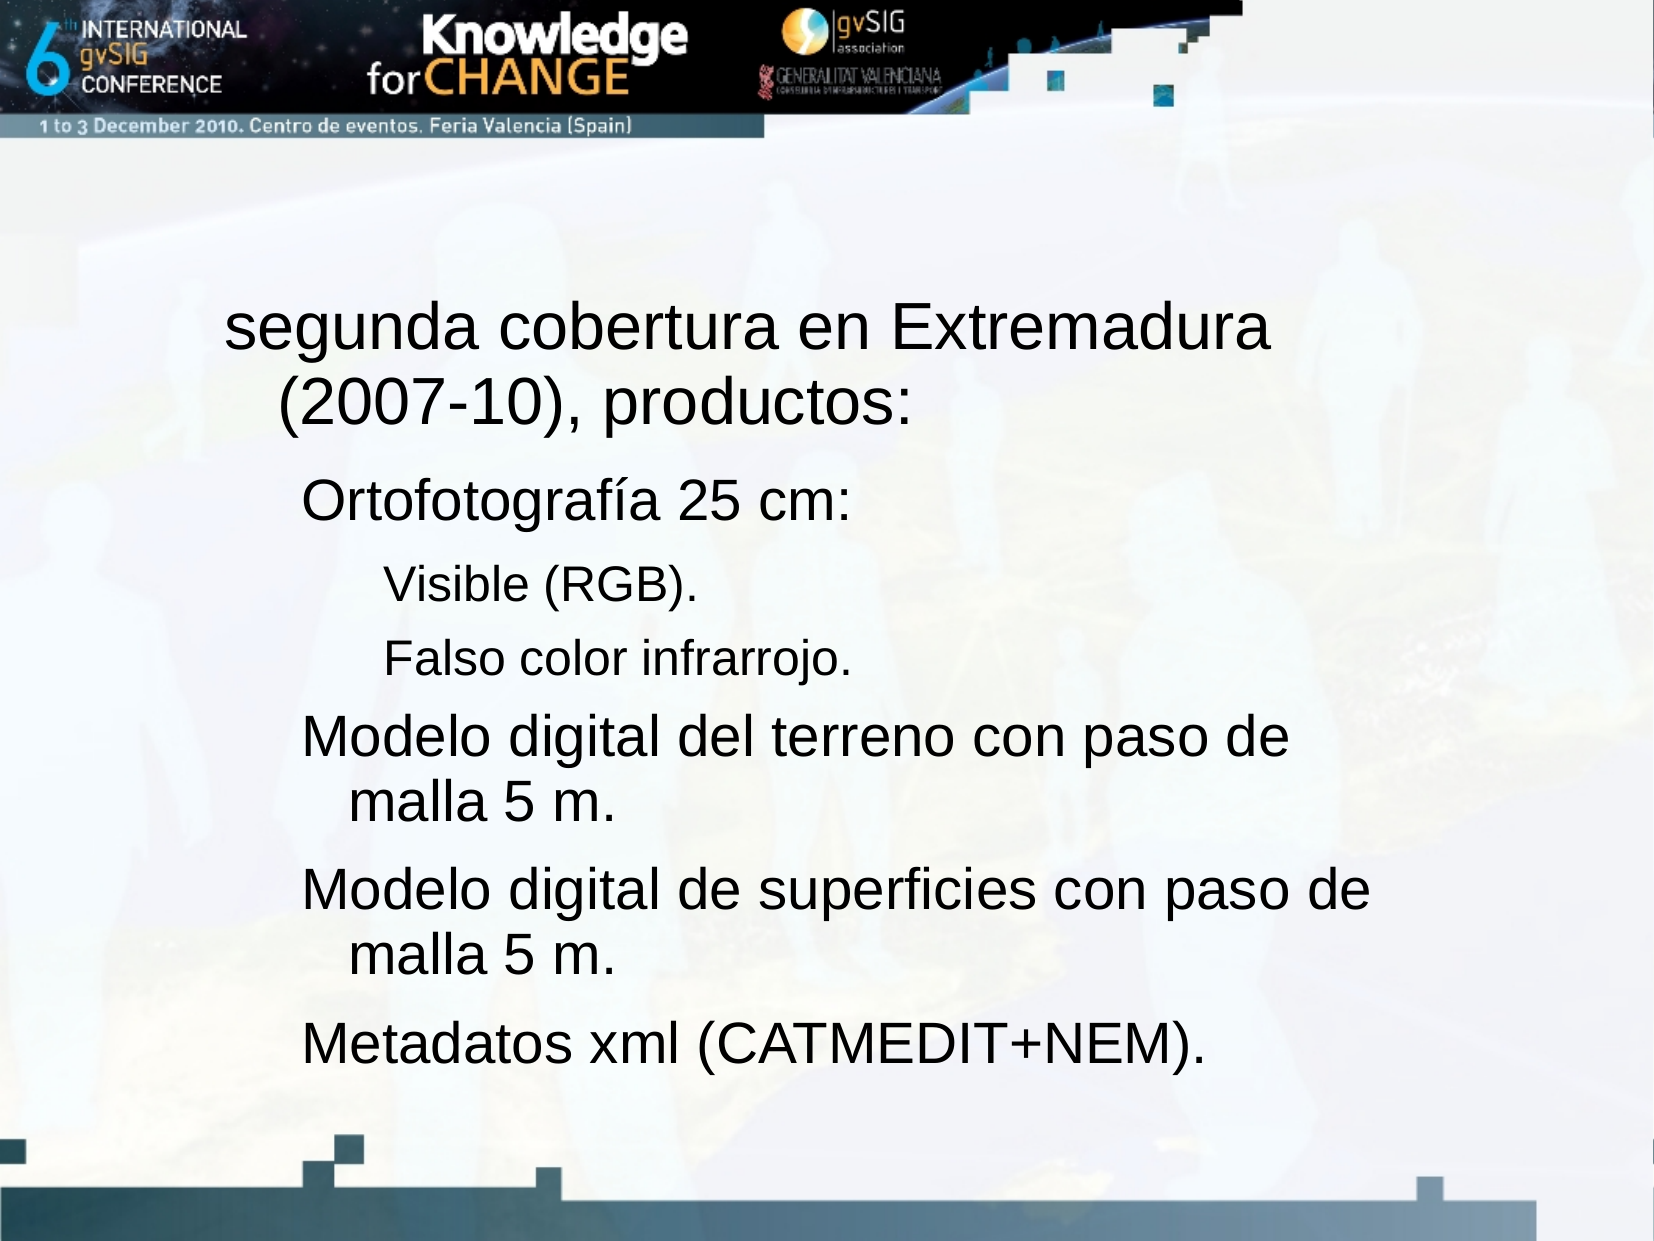

# segunda cobertura en Extremadura (2007-10), productos:
Ortofotografía 25 cm:
Visible (RGB).
Falso color infrarrojo.
Modelo digital del terreno con paso de malla 5 m.
Modelo digital de superficies con paso de malla 5 m.
Metadatos xml (CATMEDIT+NEM).